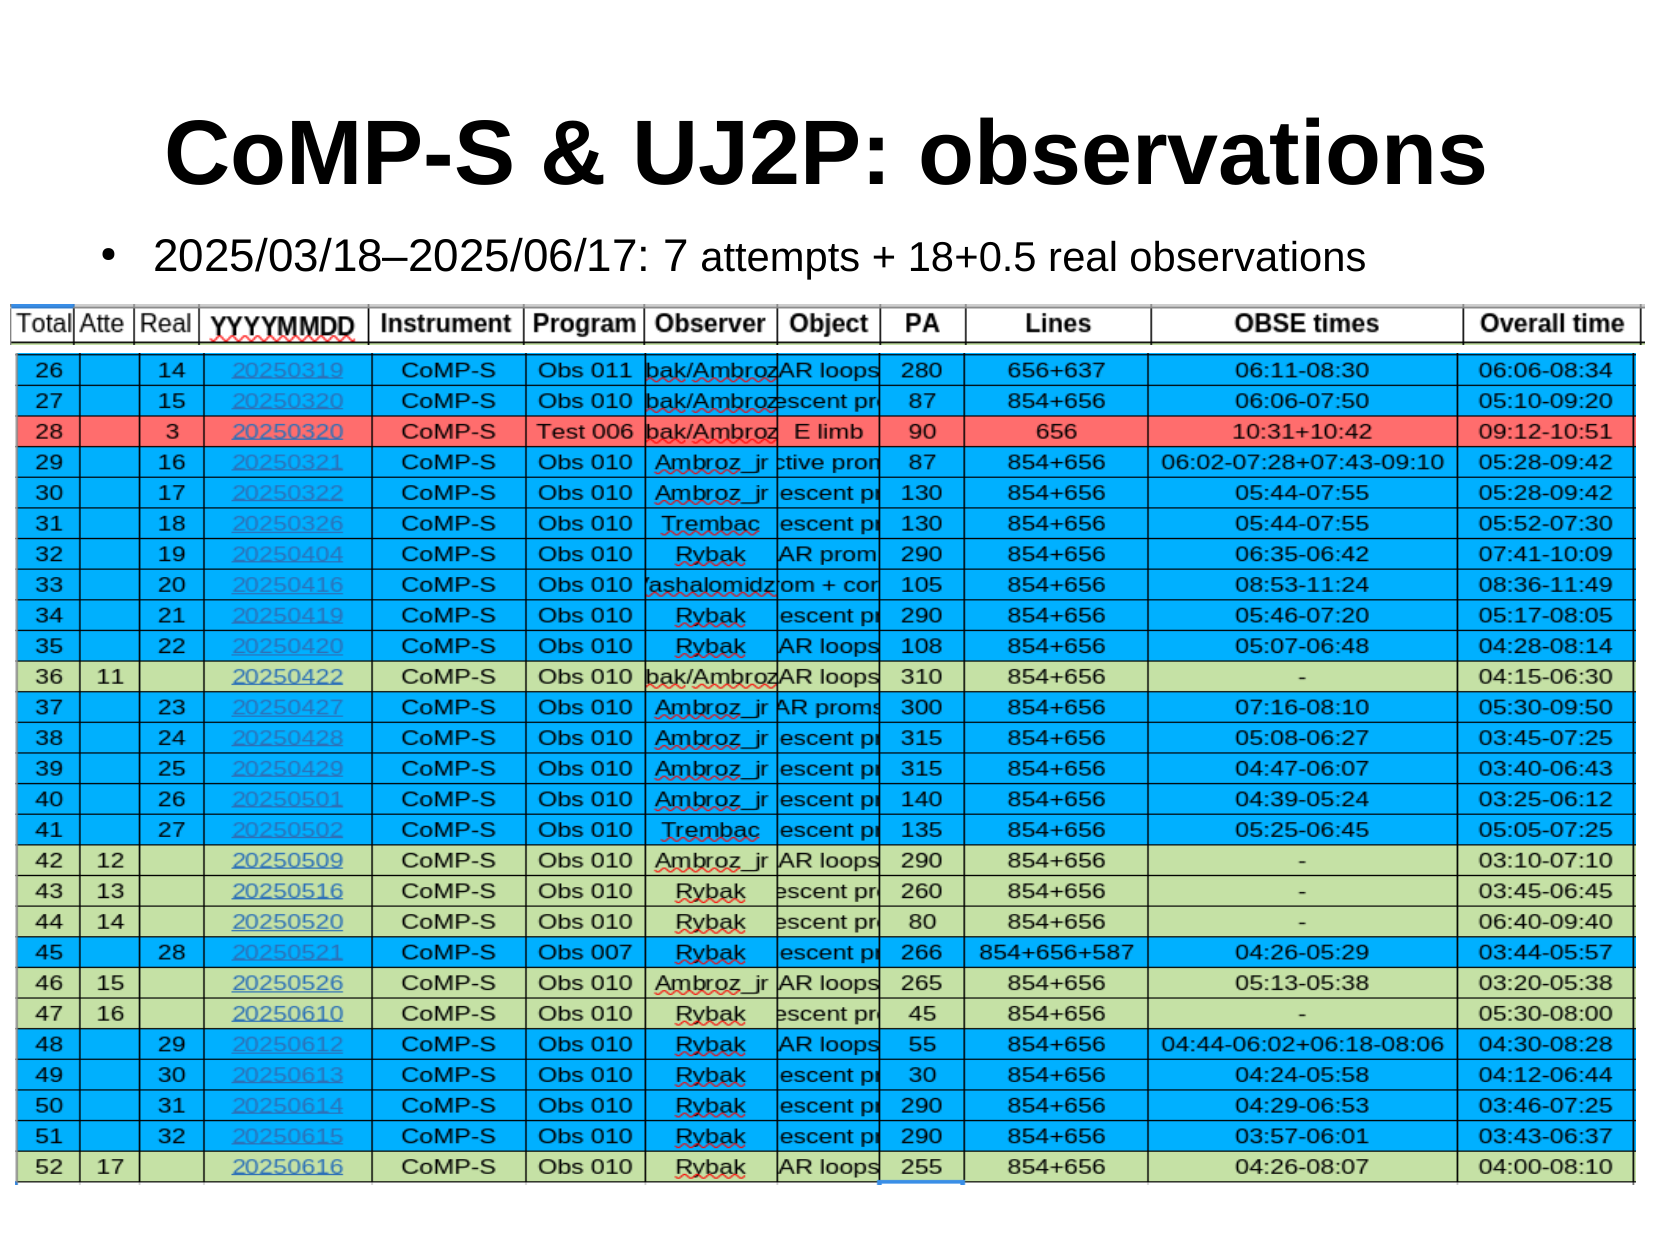

# CoMP-S & UJ2P: observations
2025/03/18–2025/06/17: 7 attempts + 18+0.5 real observations
2025/06/17
LSO meeting
5